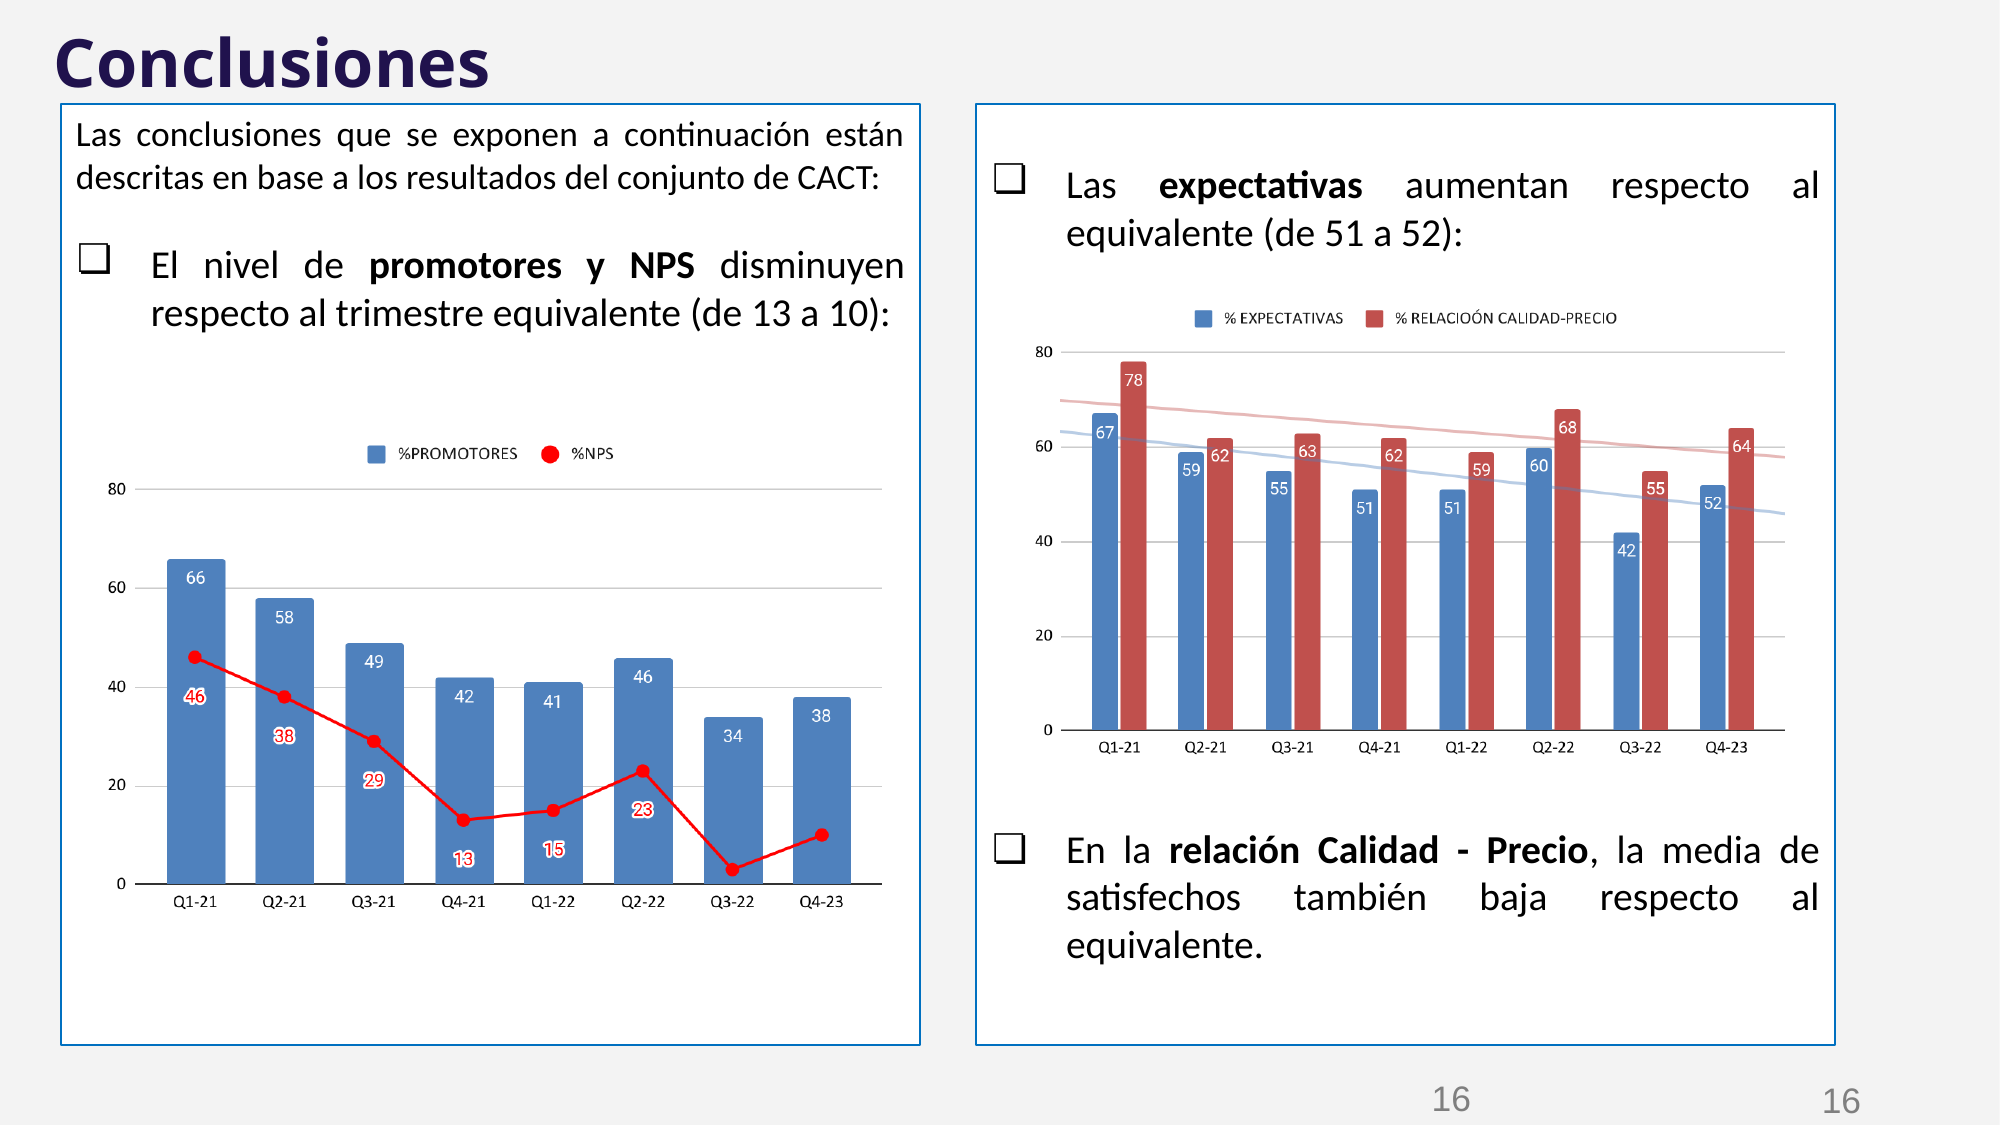

Conclusiones
Las conclusiones que se exponen a continuación están descritas en base a los resultados del conjunto de CACT:
El nivel de promotores y NPS disminuyen respecto al trimestre equivalente (de 13 a 10):
Las expectativas aumentan respecto al equivalente (de 51 a 52):
En la relación Calidad - Precio, la media de satisfechos también baja respecto al equivalente.